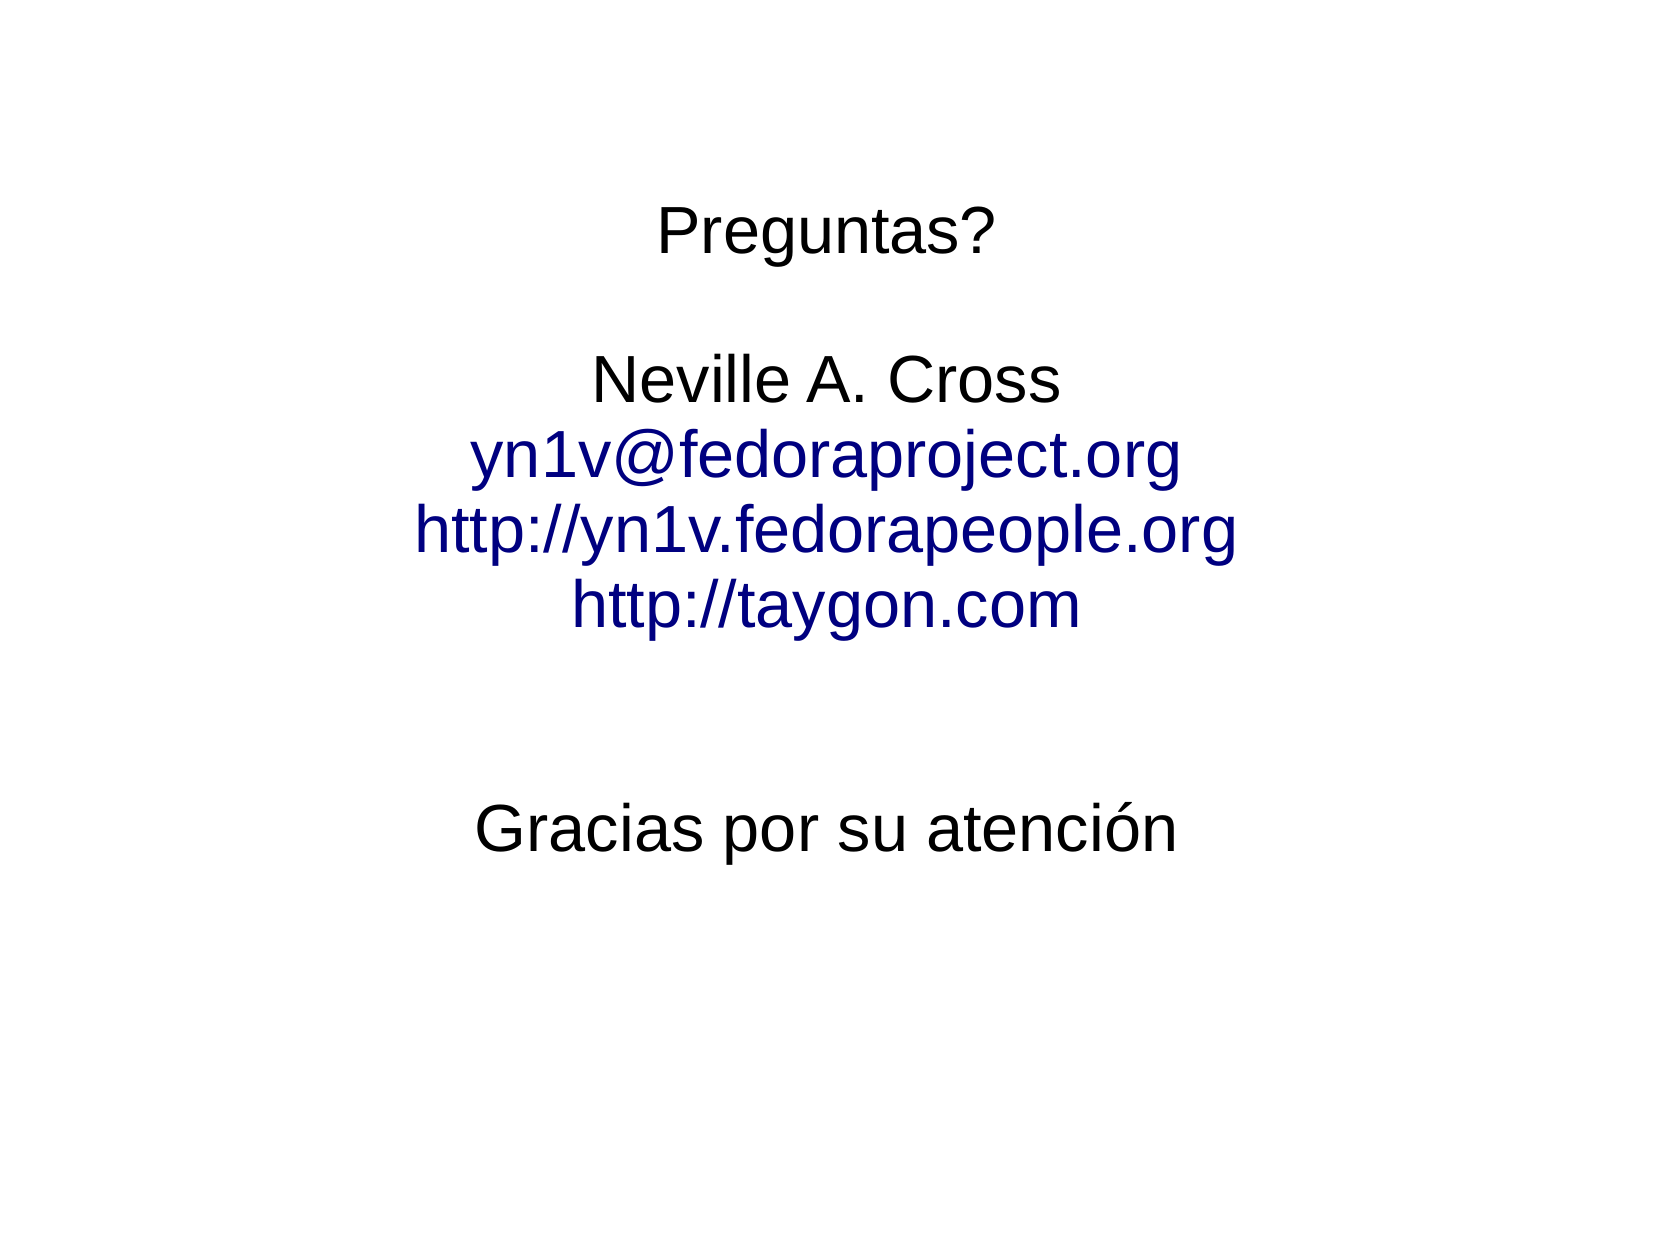

# Preguntas?
Neville A. Cross
yn1v@fedoraproject.org
http://yn1v.fedorapeople.org
http://taygon.com
Gracias por su atención